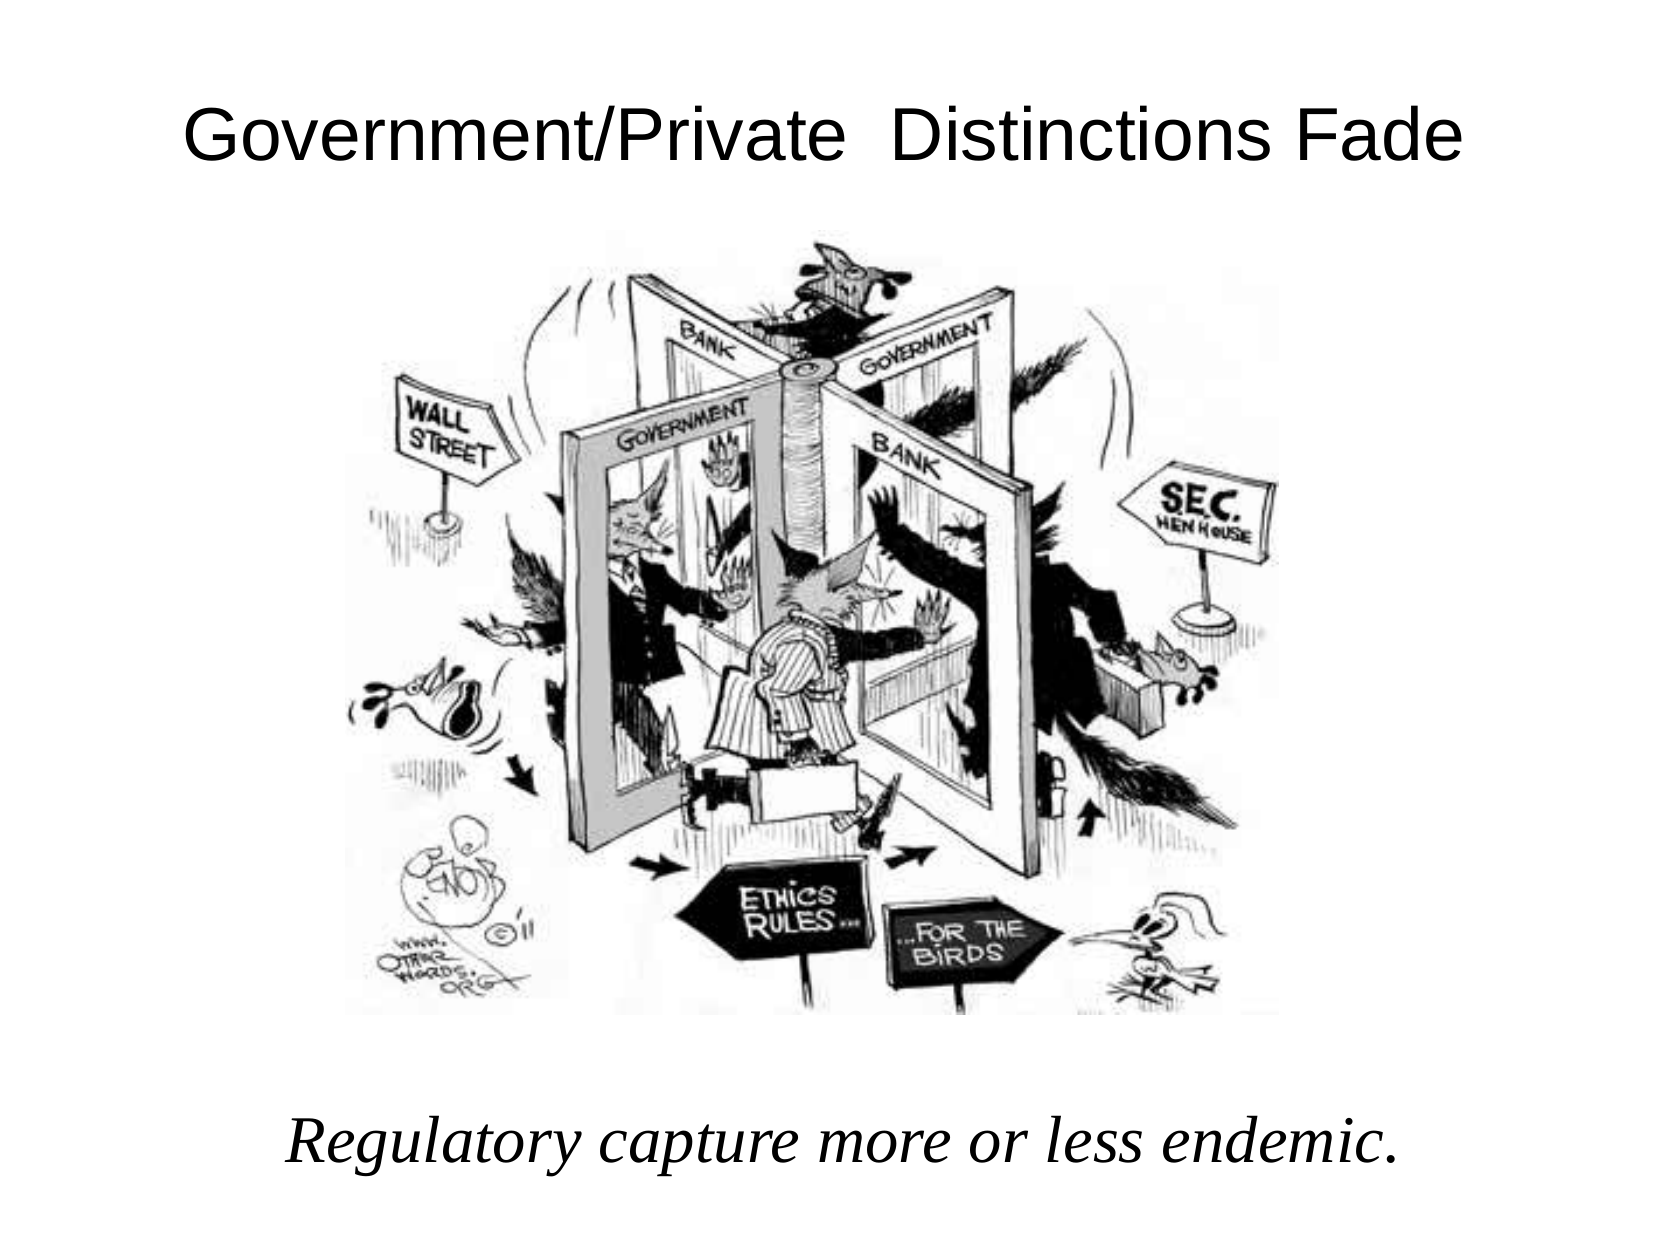

Government/Private Distinctions Fade
Regulatory capture more or less endemic.